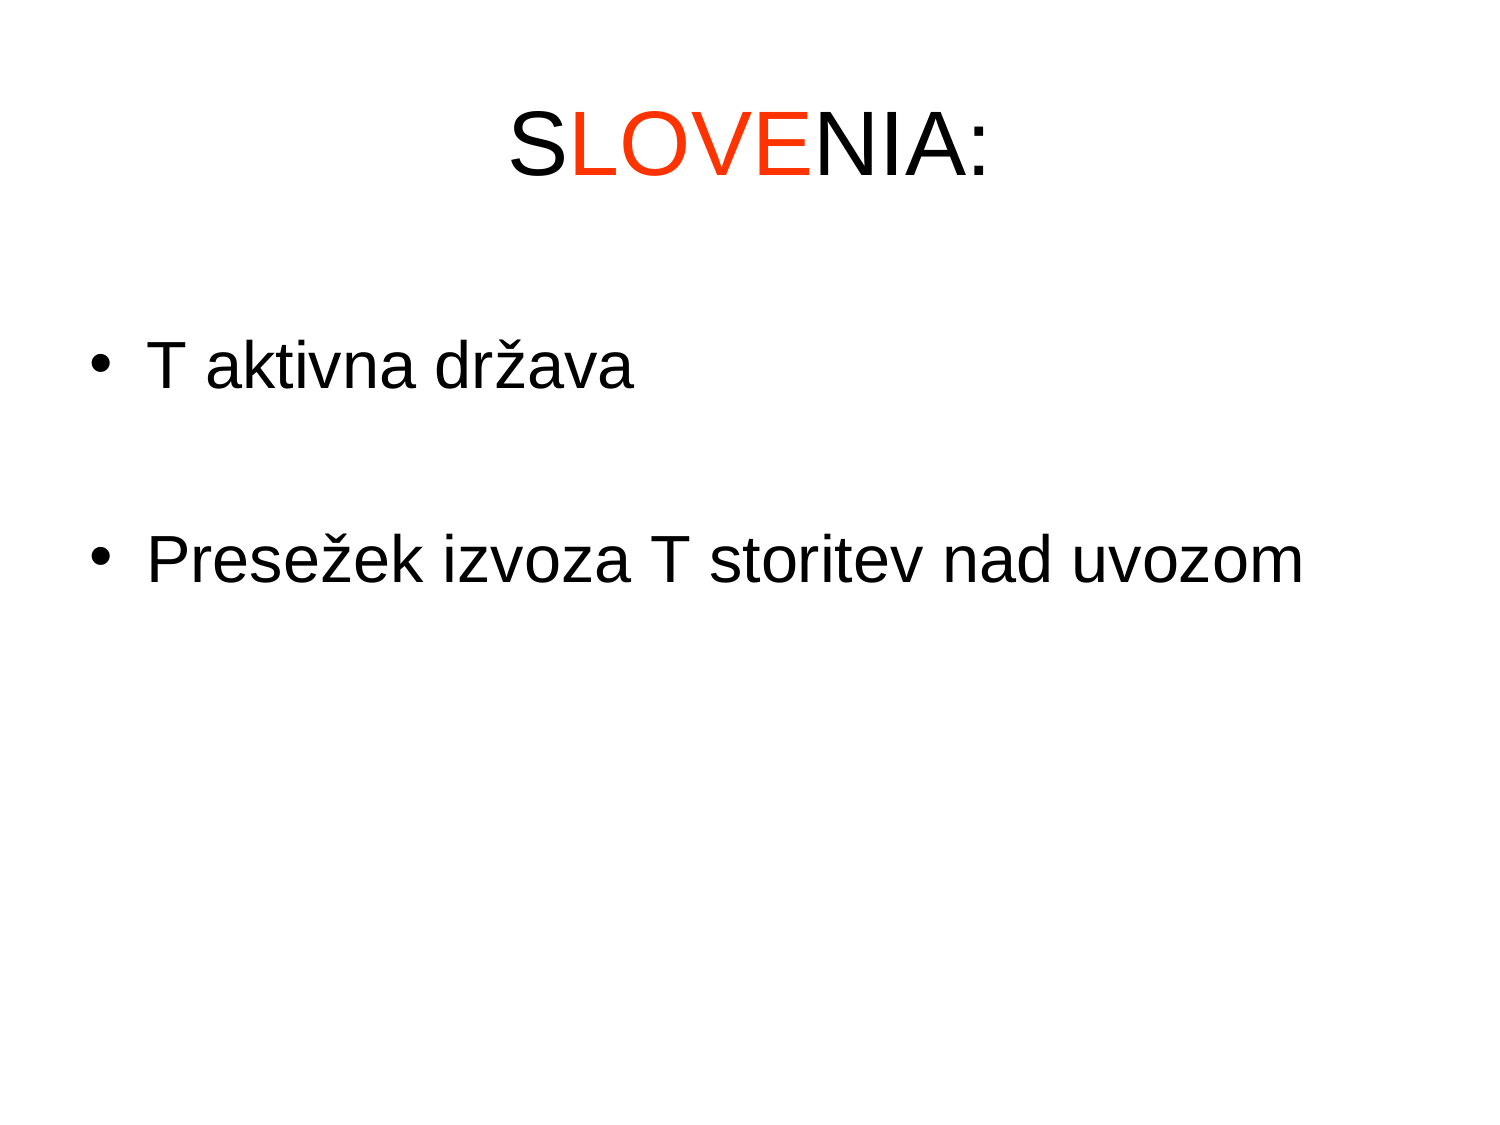

# SLOVENIA:
T aktivna država
Presežek izvoza T storitev nad uvozom